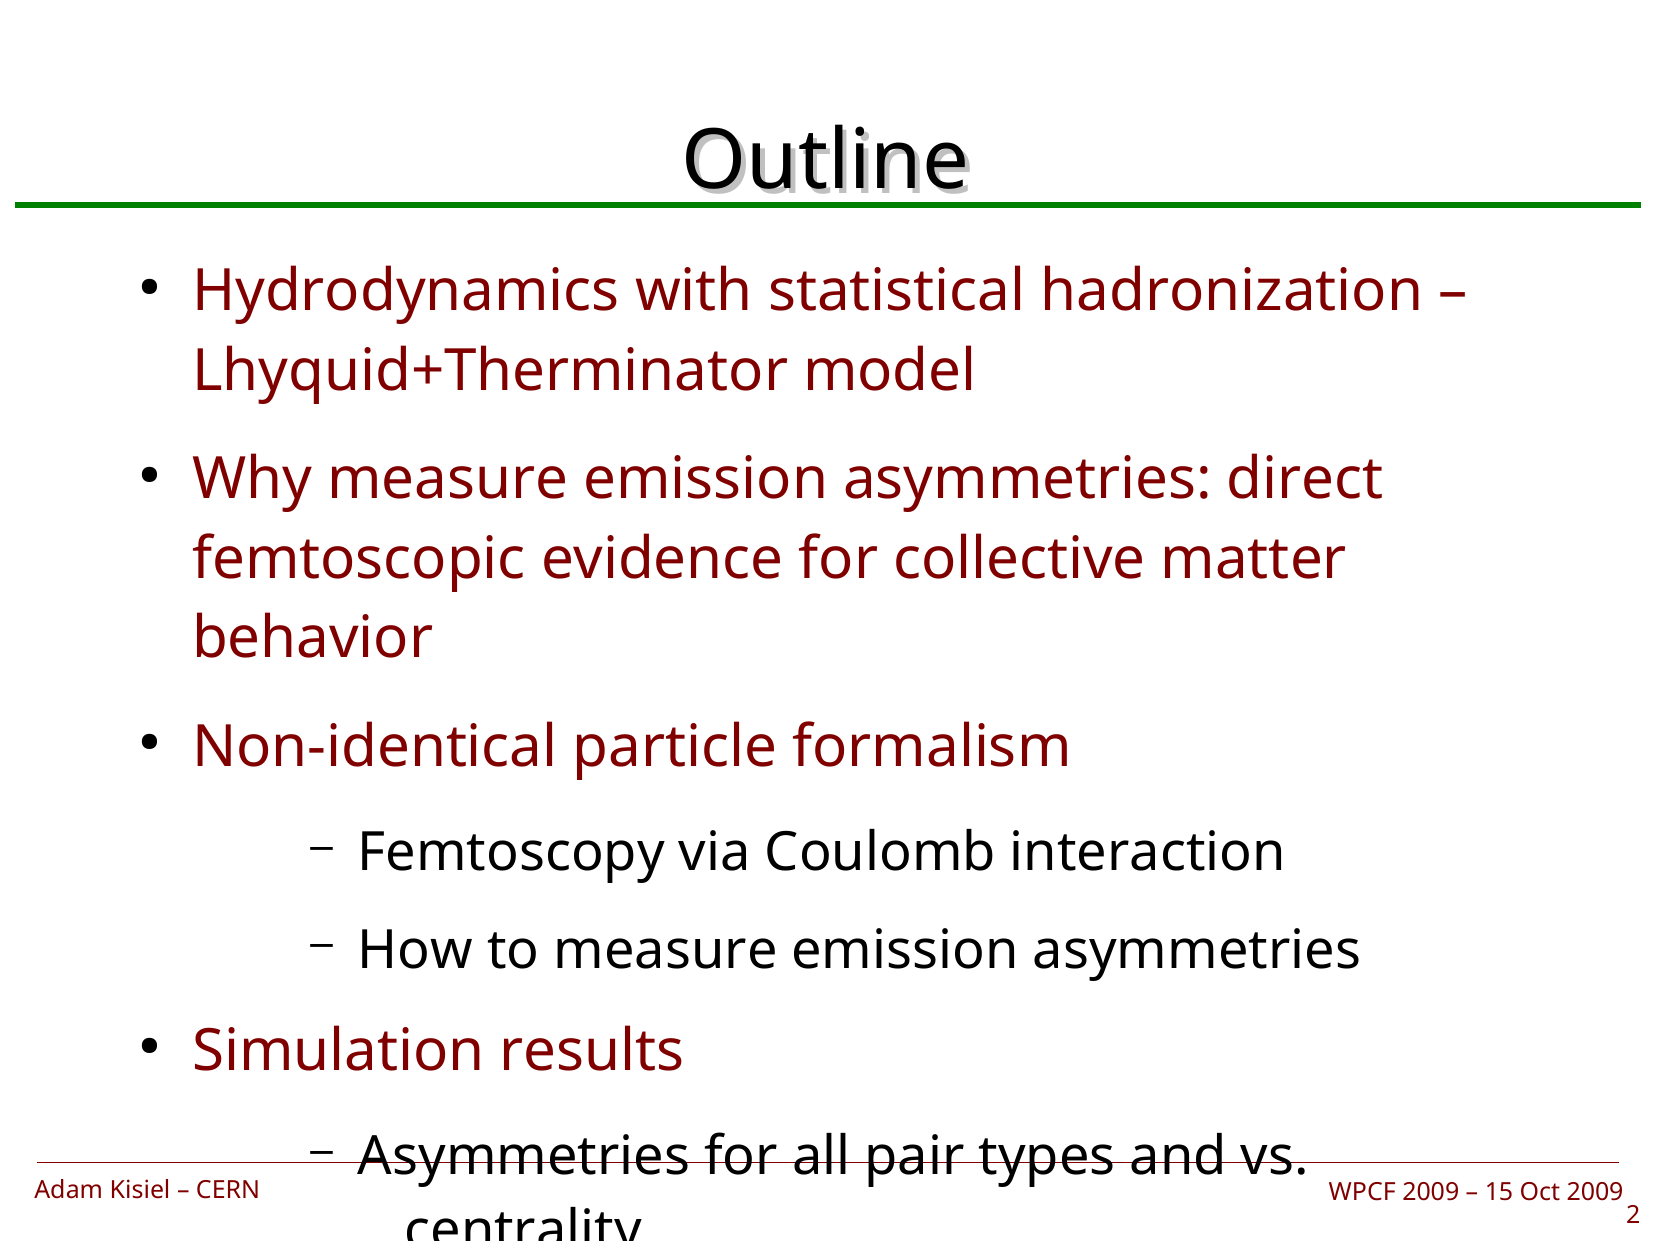

# Outline
Hydrodynamics with statistical hadronization – Lhyquid+Therminator model
Why measure emission asymmetries: direct femtoscopic evidence for collective matter behavior
Non-identical particle formalism
Femtoscopy via Coulomb interaction
How to measure emission asymmetries
Simulation results
Asymmetries for all pair types and vs. centrality
Internal consistency and data cross-checks